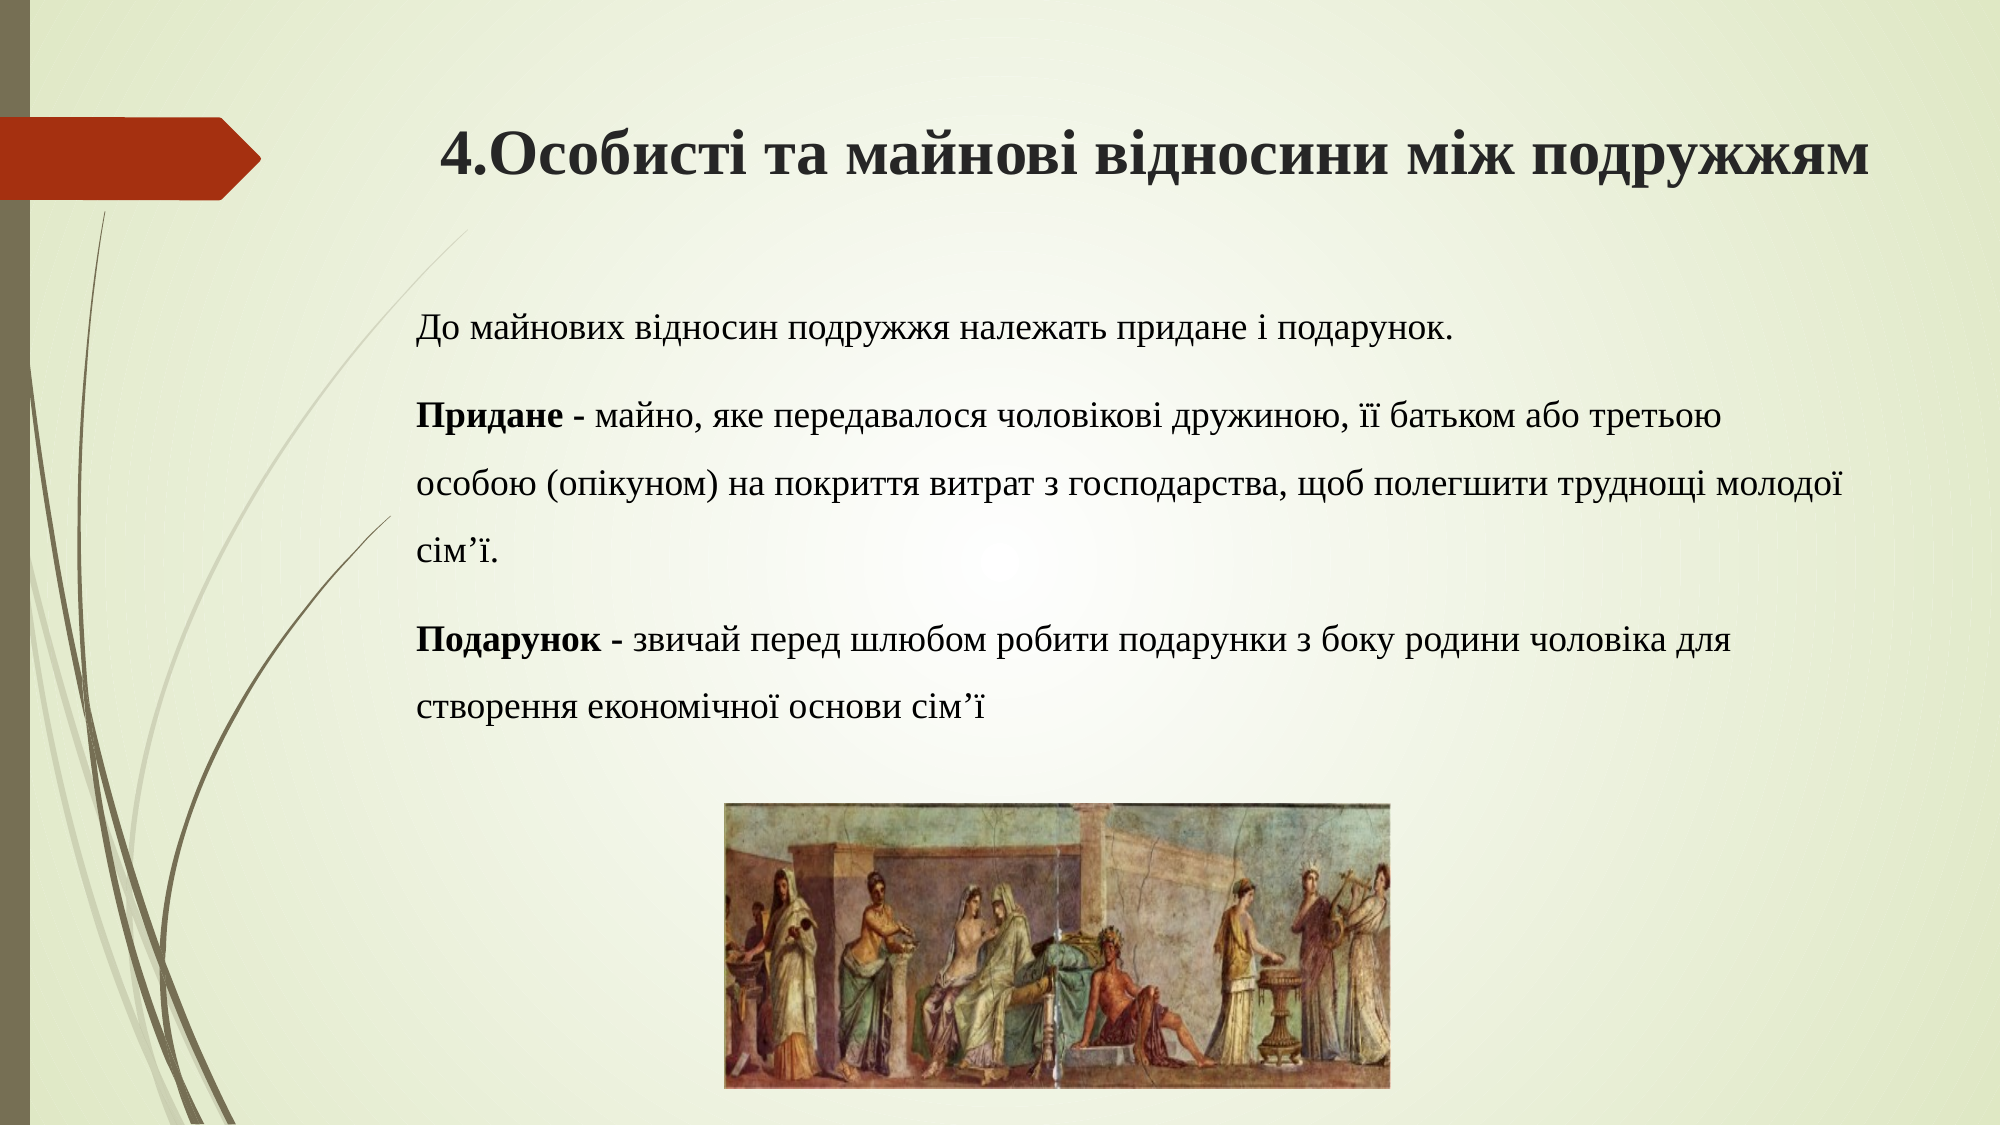

# 4.Особисті та майнові відносини між подружжям
До майнових відносин подружжя належать придане і подарунок.
Придане - майно, яке передавалося чоловікові дружиною, її батьком або третьою особою (опікуном) на покриття витрат з господарства, щоб полегшити труднощі молодої сім’ї.
Подарунок - звичай перед шлюбом робити подарунки з боку родини чоловіка для створення економічної основи сім’ї